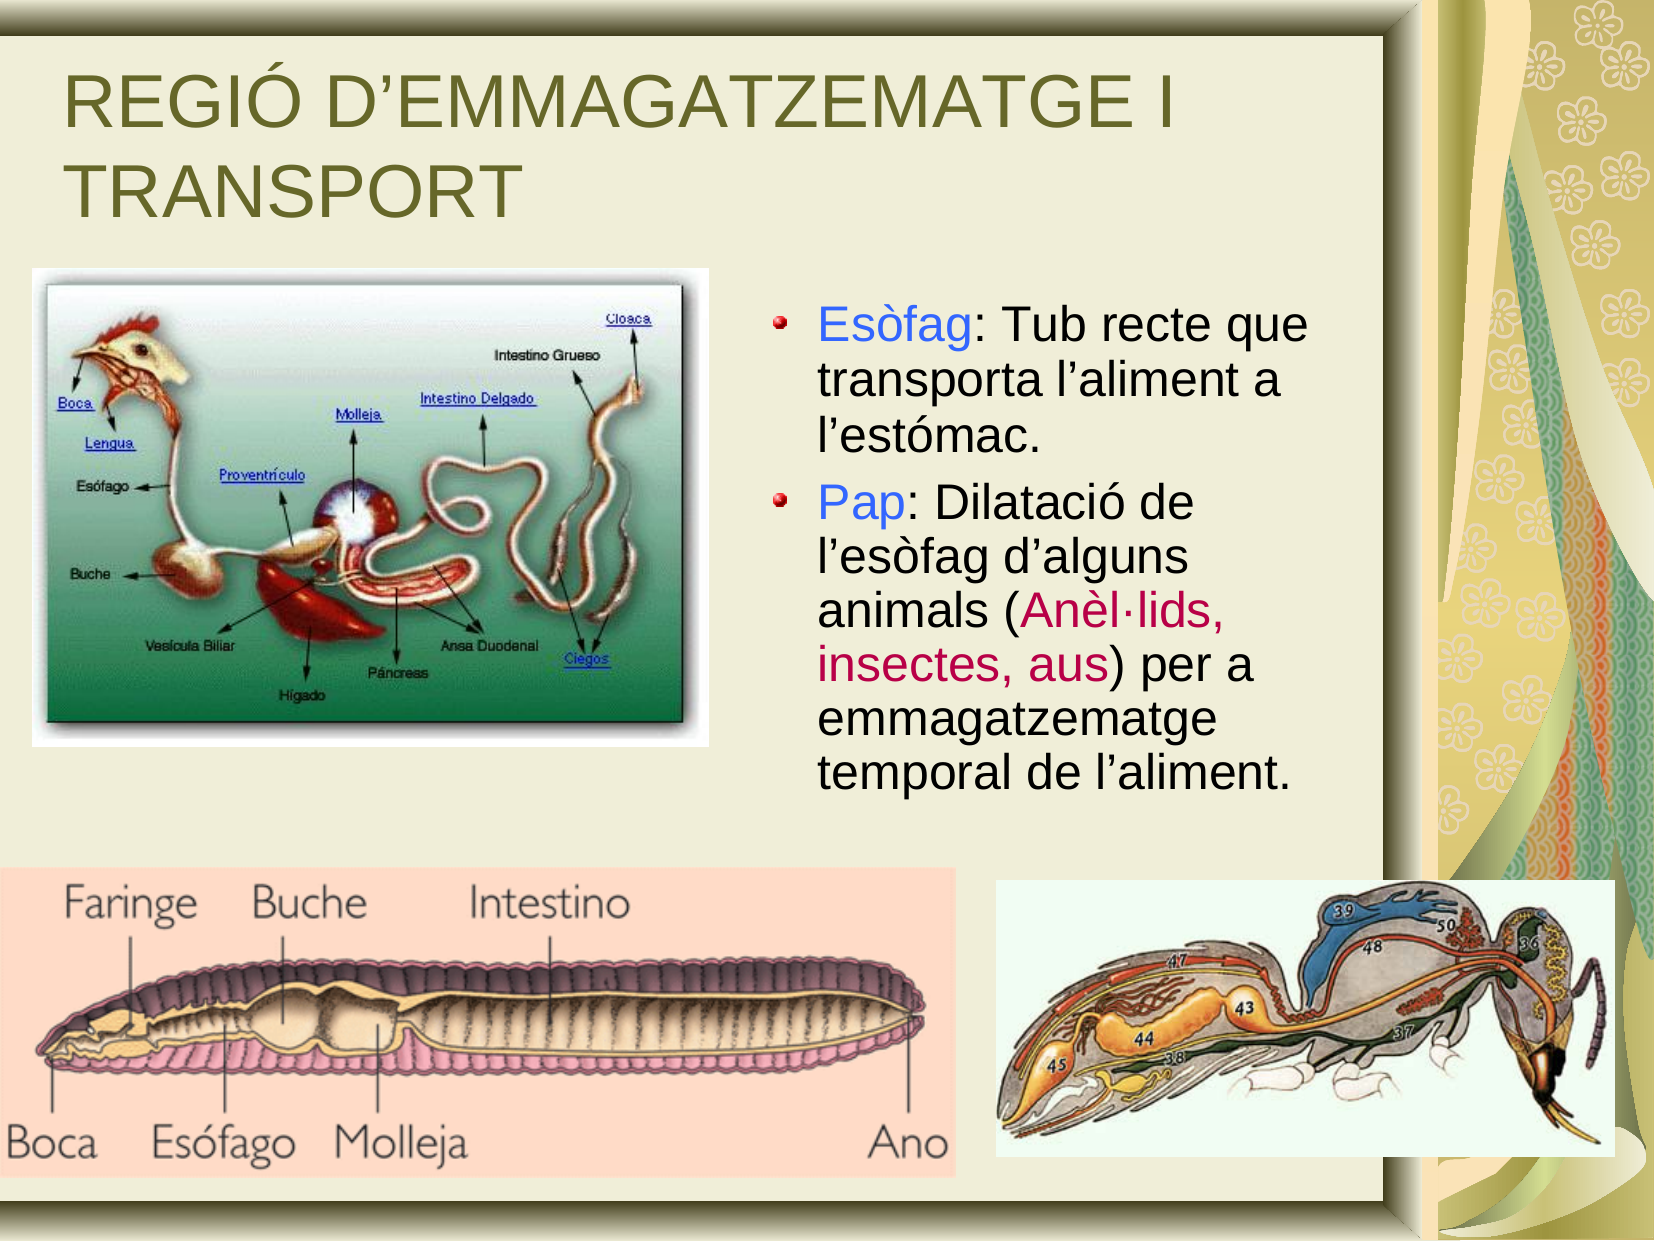

REGIÓ D’EMMAGATZEMATGE I TRANSPORT
Esòfag: Tub recte que transporta l’aliment a l’estómac.
Pap: Dilatació de l’esòfag d’alguns animals (Anèl·lids, insectes, aus) per a emmagatzematge temporal de l’aliment.